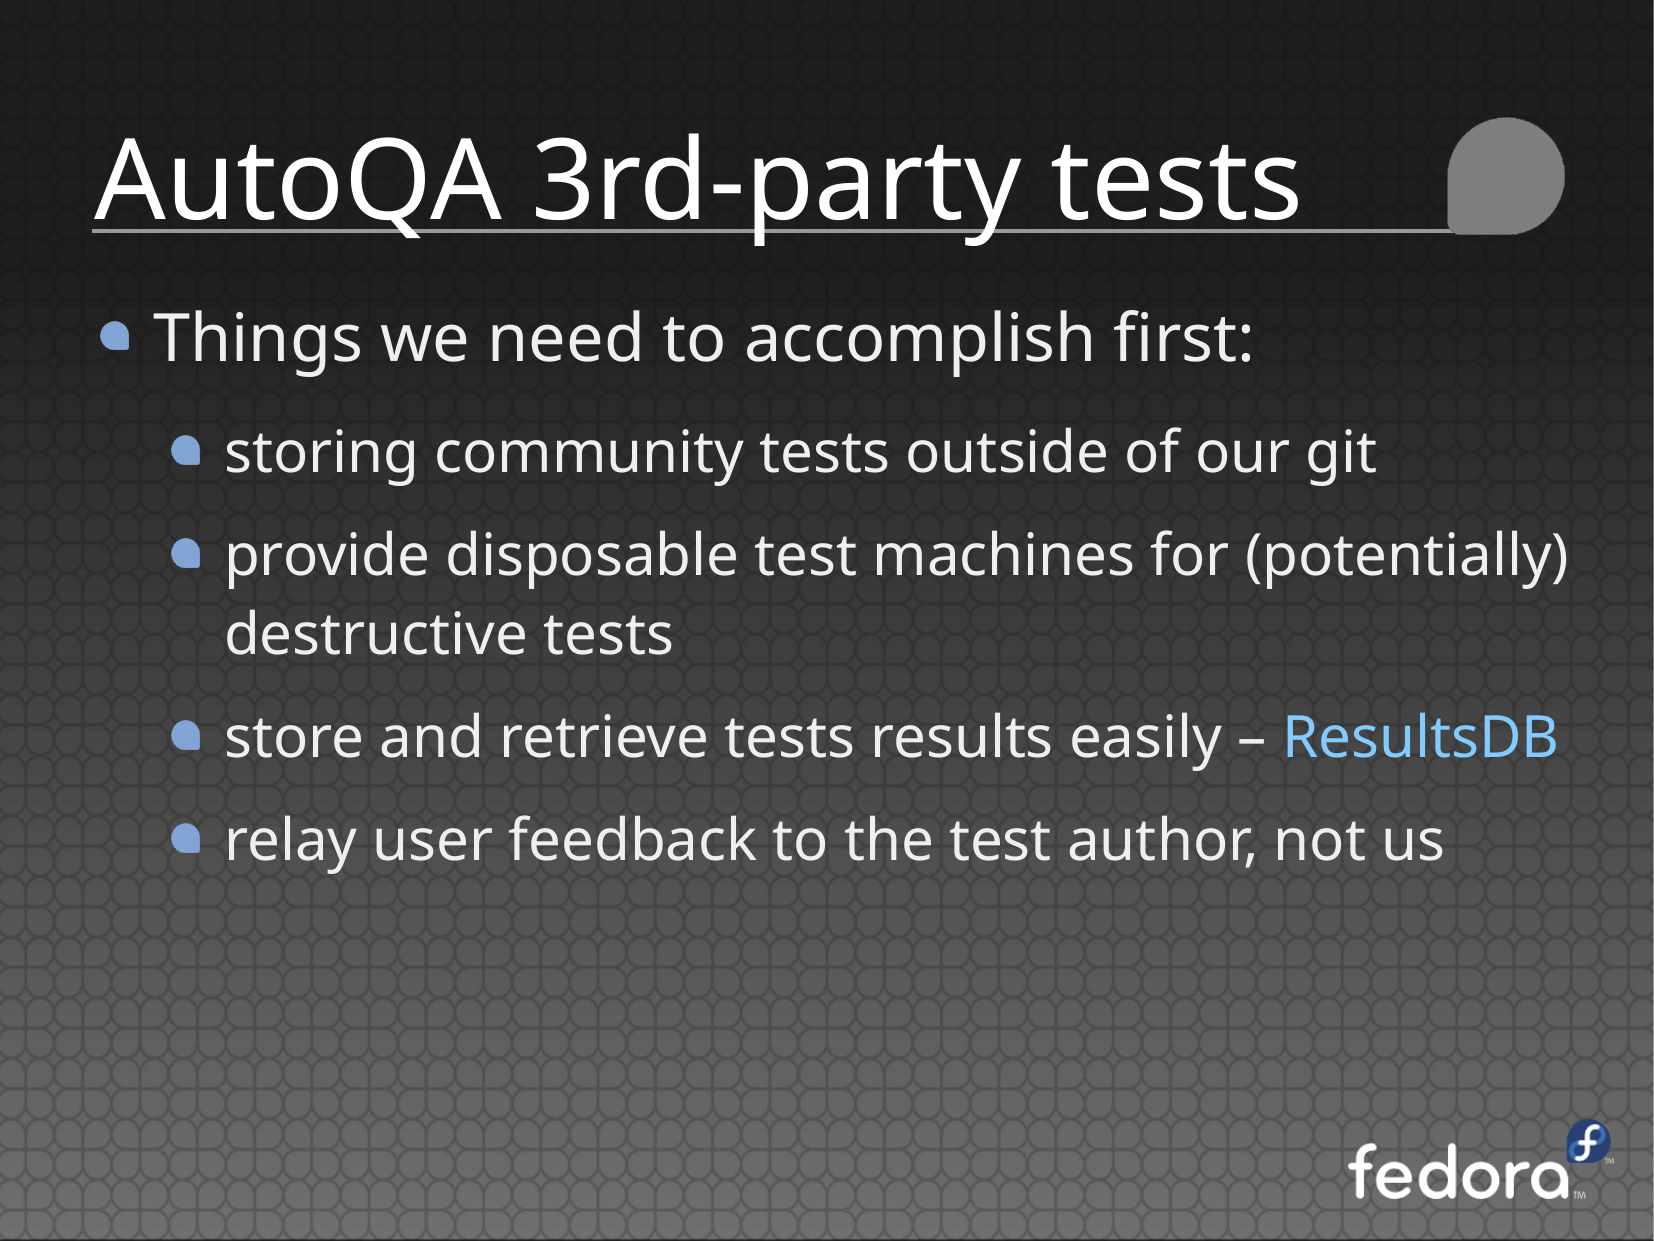

AutoQA 3rd-party tests
# Things we need to accomplish first:
storing community tests outside of our git
provide disposable test machines for (potentially) destructive tests
store and retrieve tests results easily – ResultsDB
relay user feedback to the test author, not us